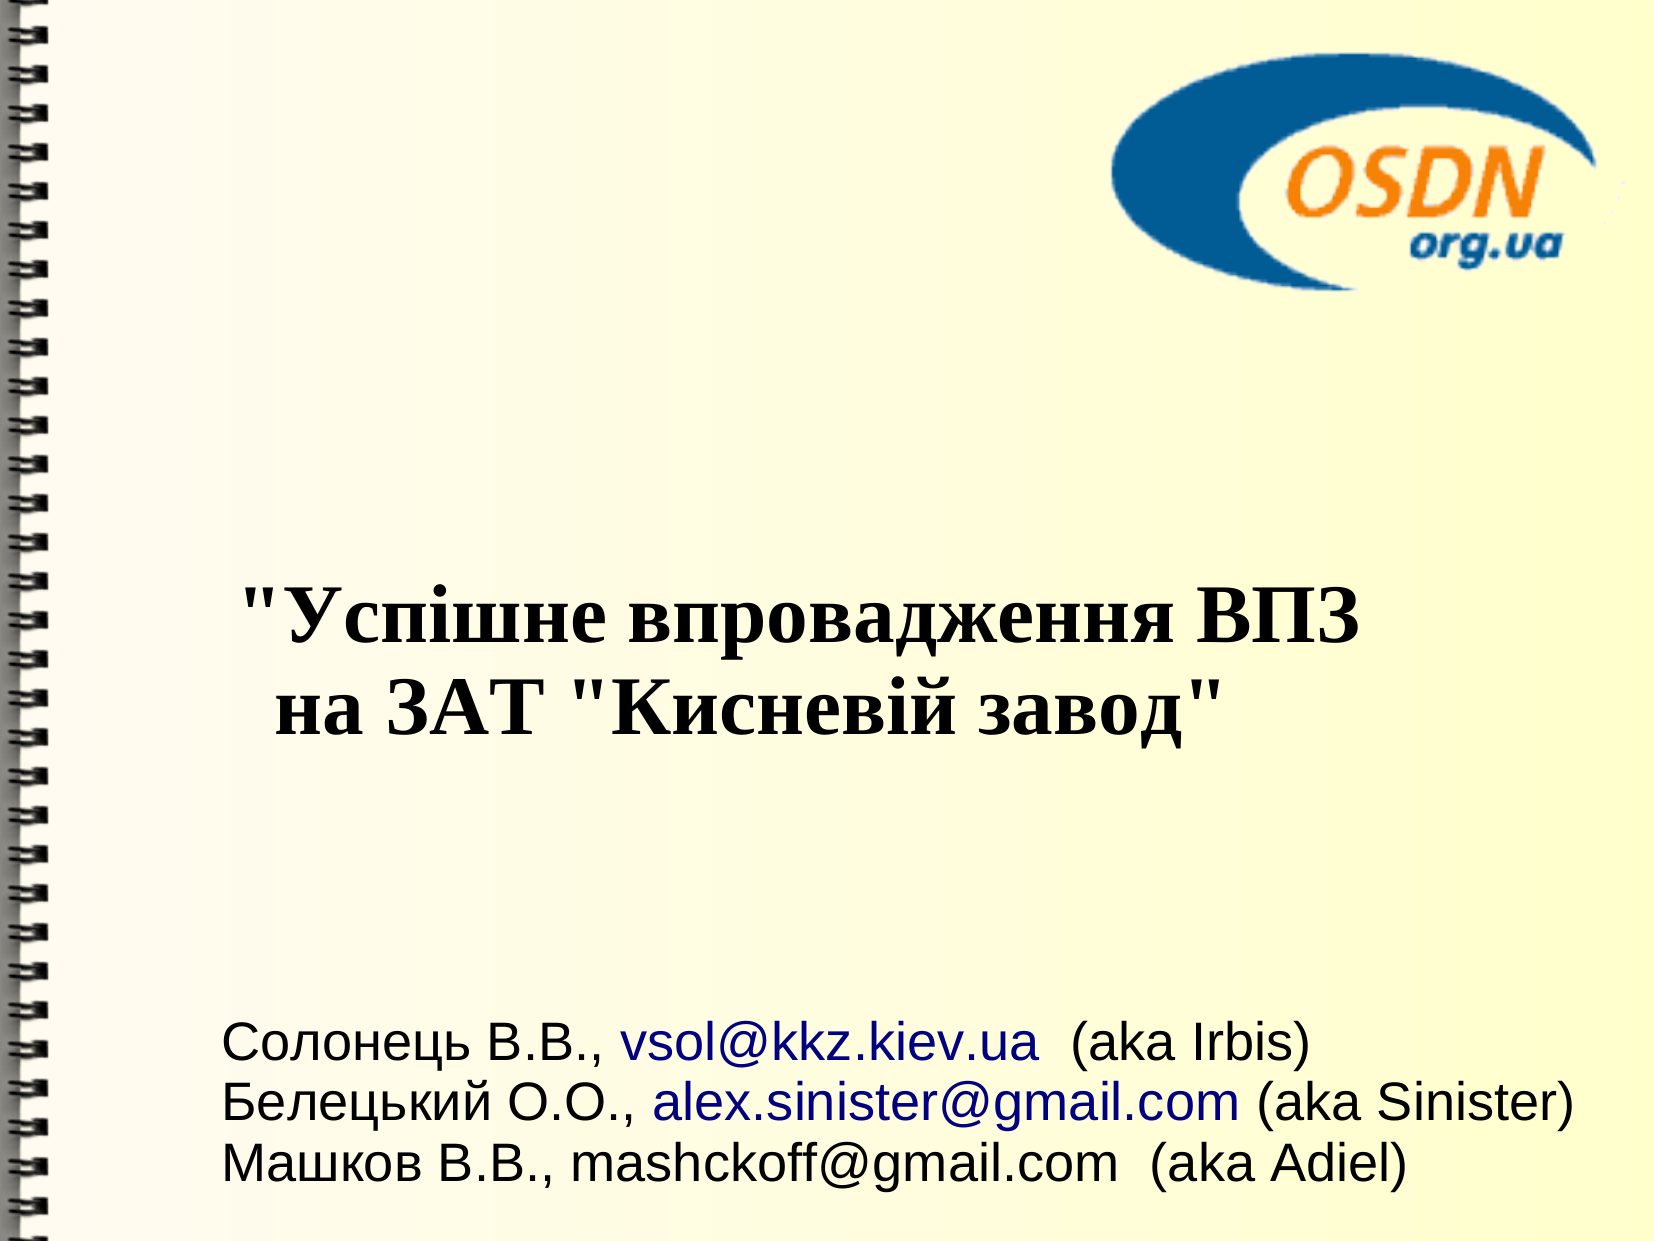

"Успішне впровадження ВПЗ
на ЗАТ "Кисневій завод"
Солонець В.В., vsol@kkz.kiev.ua (aka Irbis)
Белецький О.О., alex.sinister@gmail.com (aka Sinister)
Машков В.В., mashckoff@gmail.com (aka Adiel)